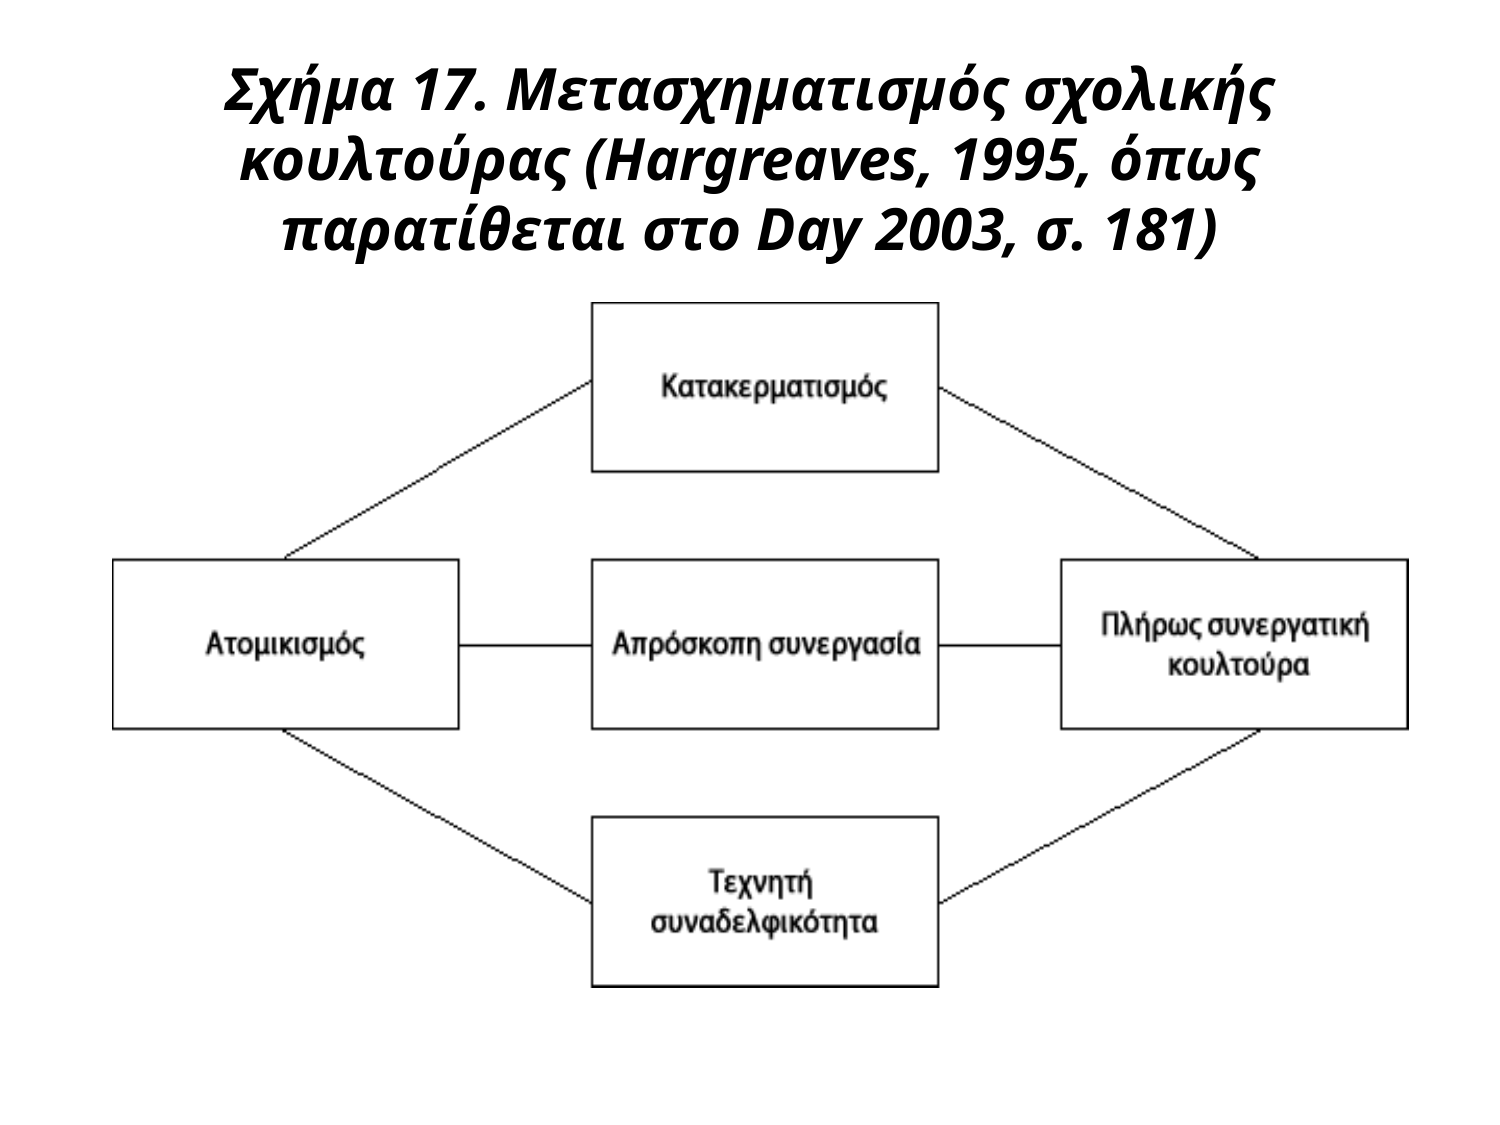

# Σχήμα 17. Μετασχηματισμός σχολικής κουλτούρας (Hargreaves, 1995, όπως παρατίθεται στο Day 2003, σ. 181)